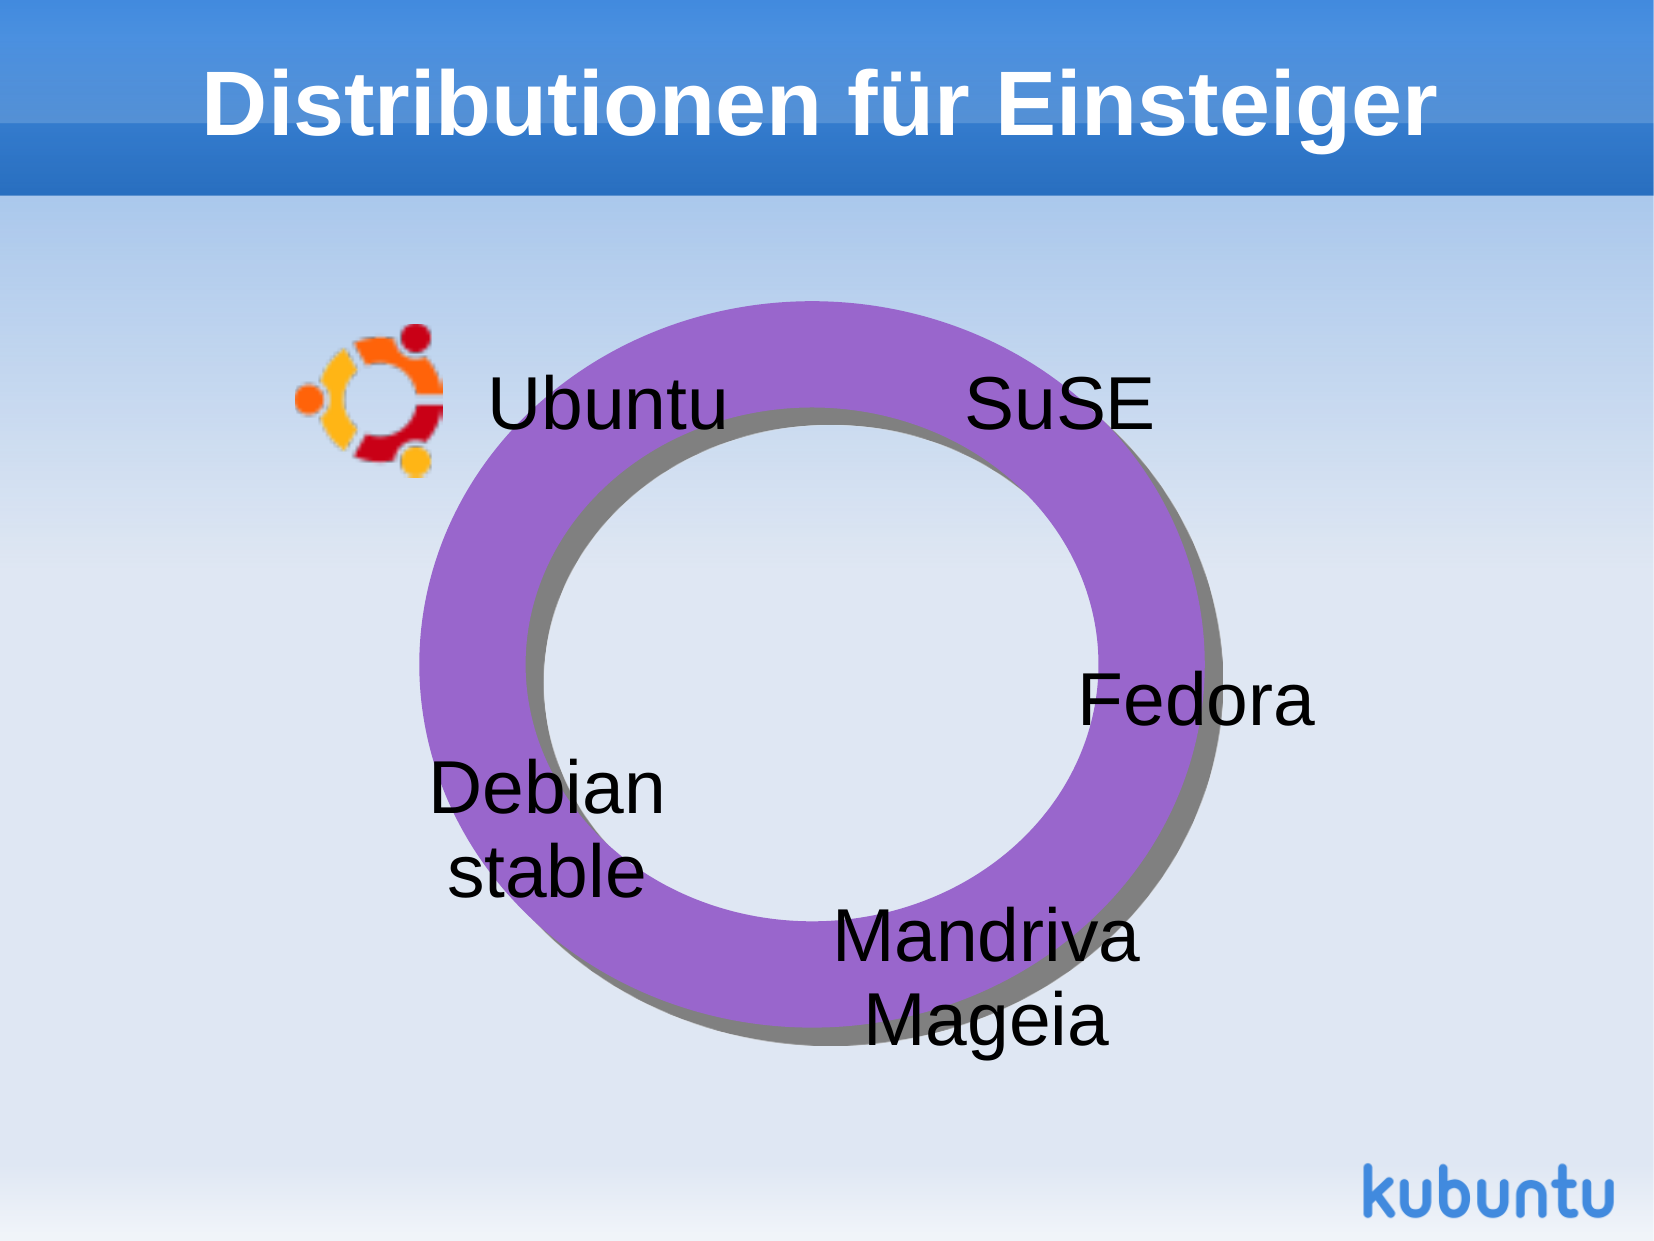

# Distributionen für Einsteiger
Ubuntu
SuSE
Fedora
Debian
stable
Mandriva
Mageia